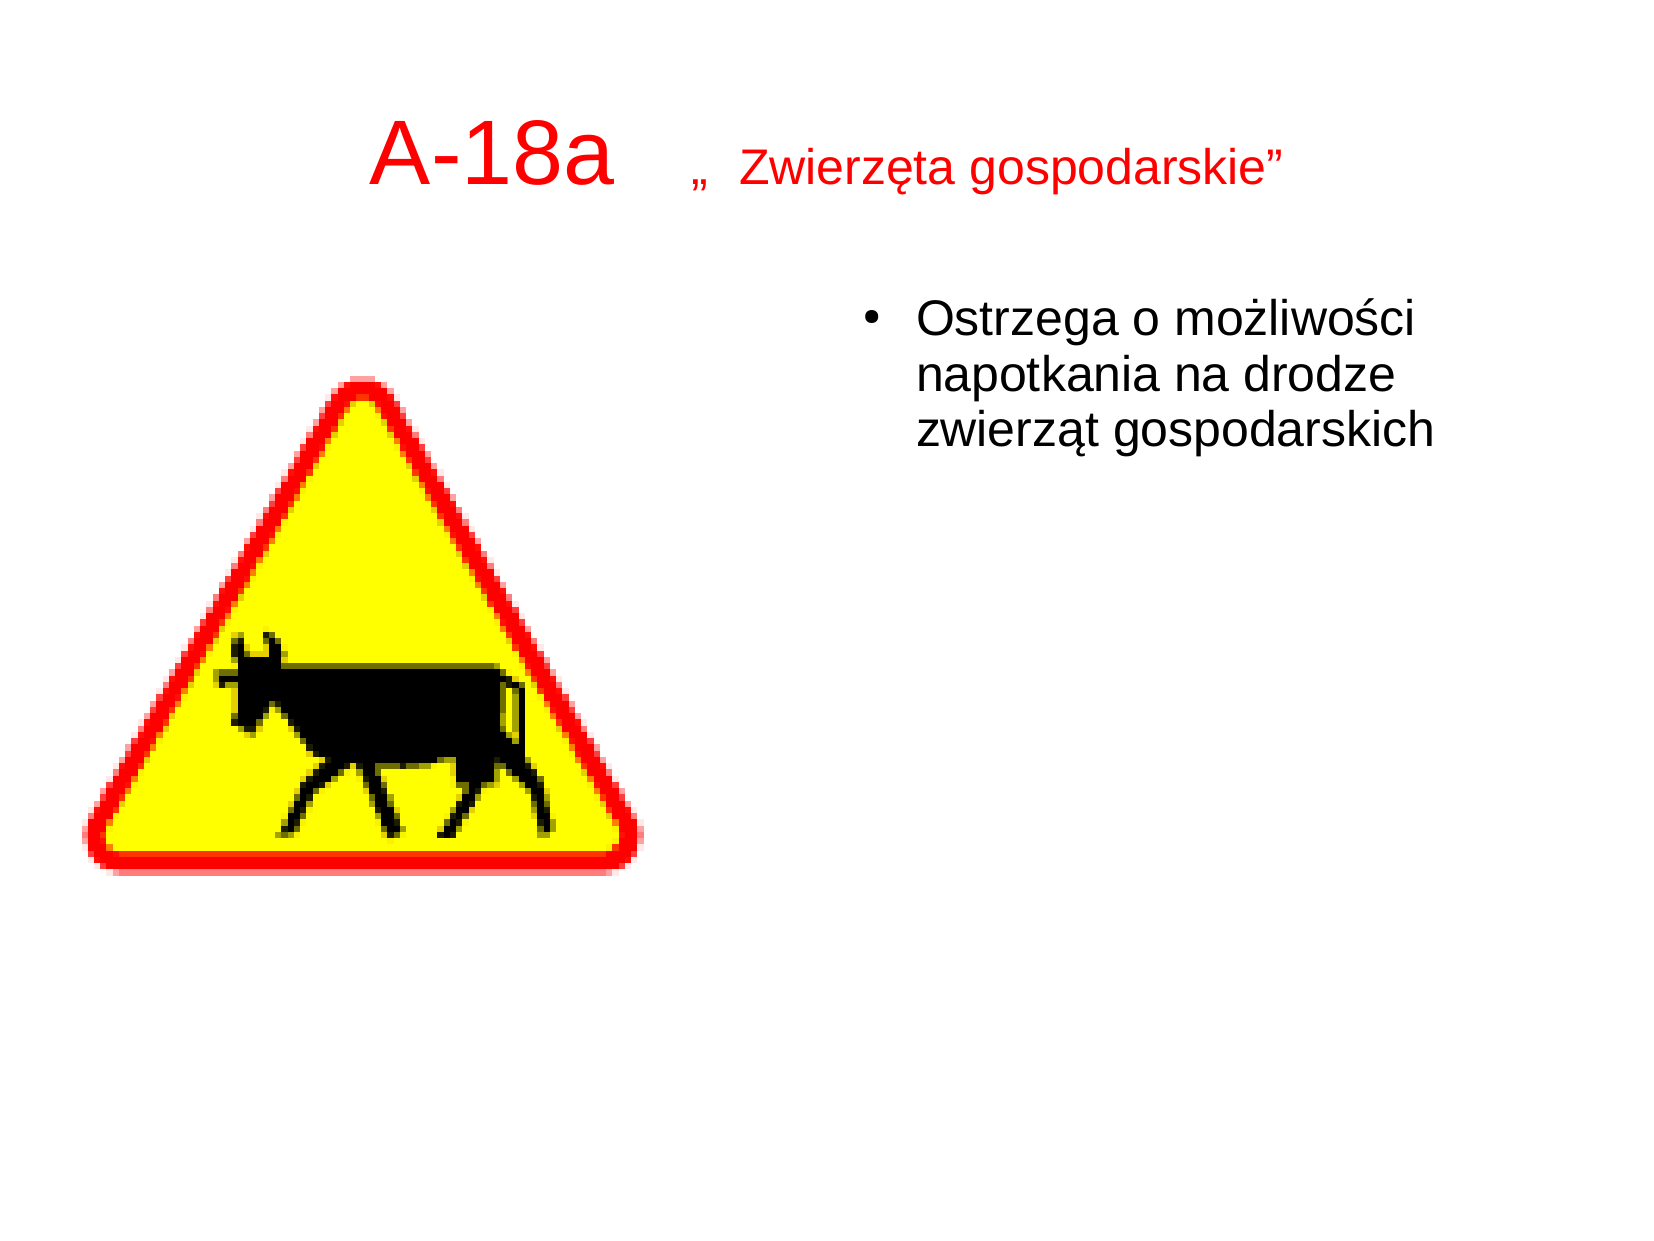

# A-18a „	Zwierzęta gospodarskie”
Ostrzega o możliwości napotkania na drodze zwierząt gospodarskich